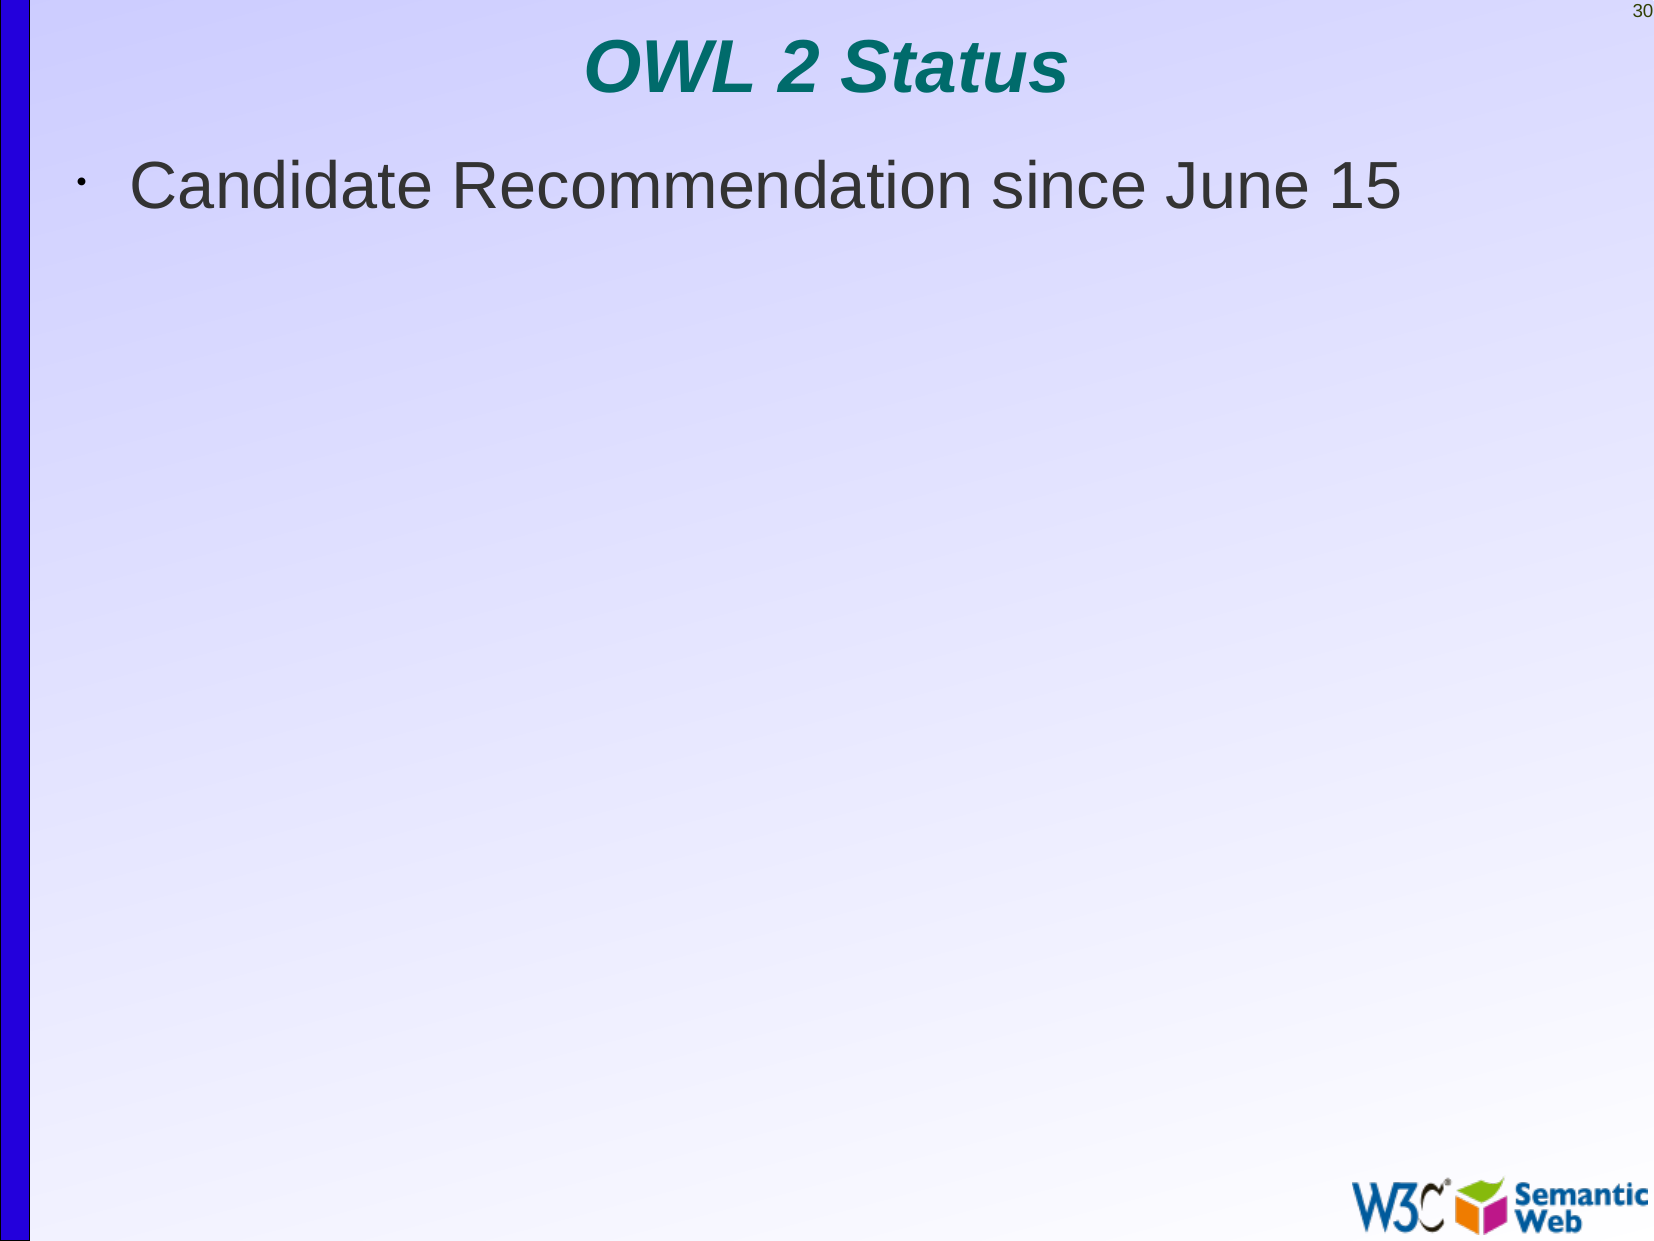

# OWL 2 Status
Candidate Recommendation since June 15